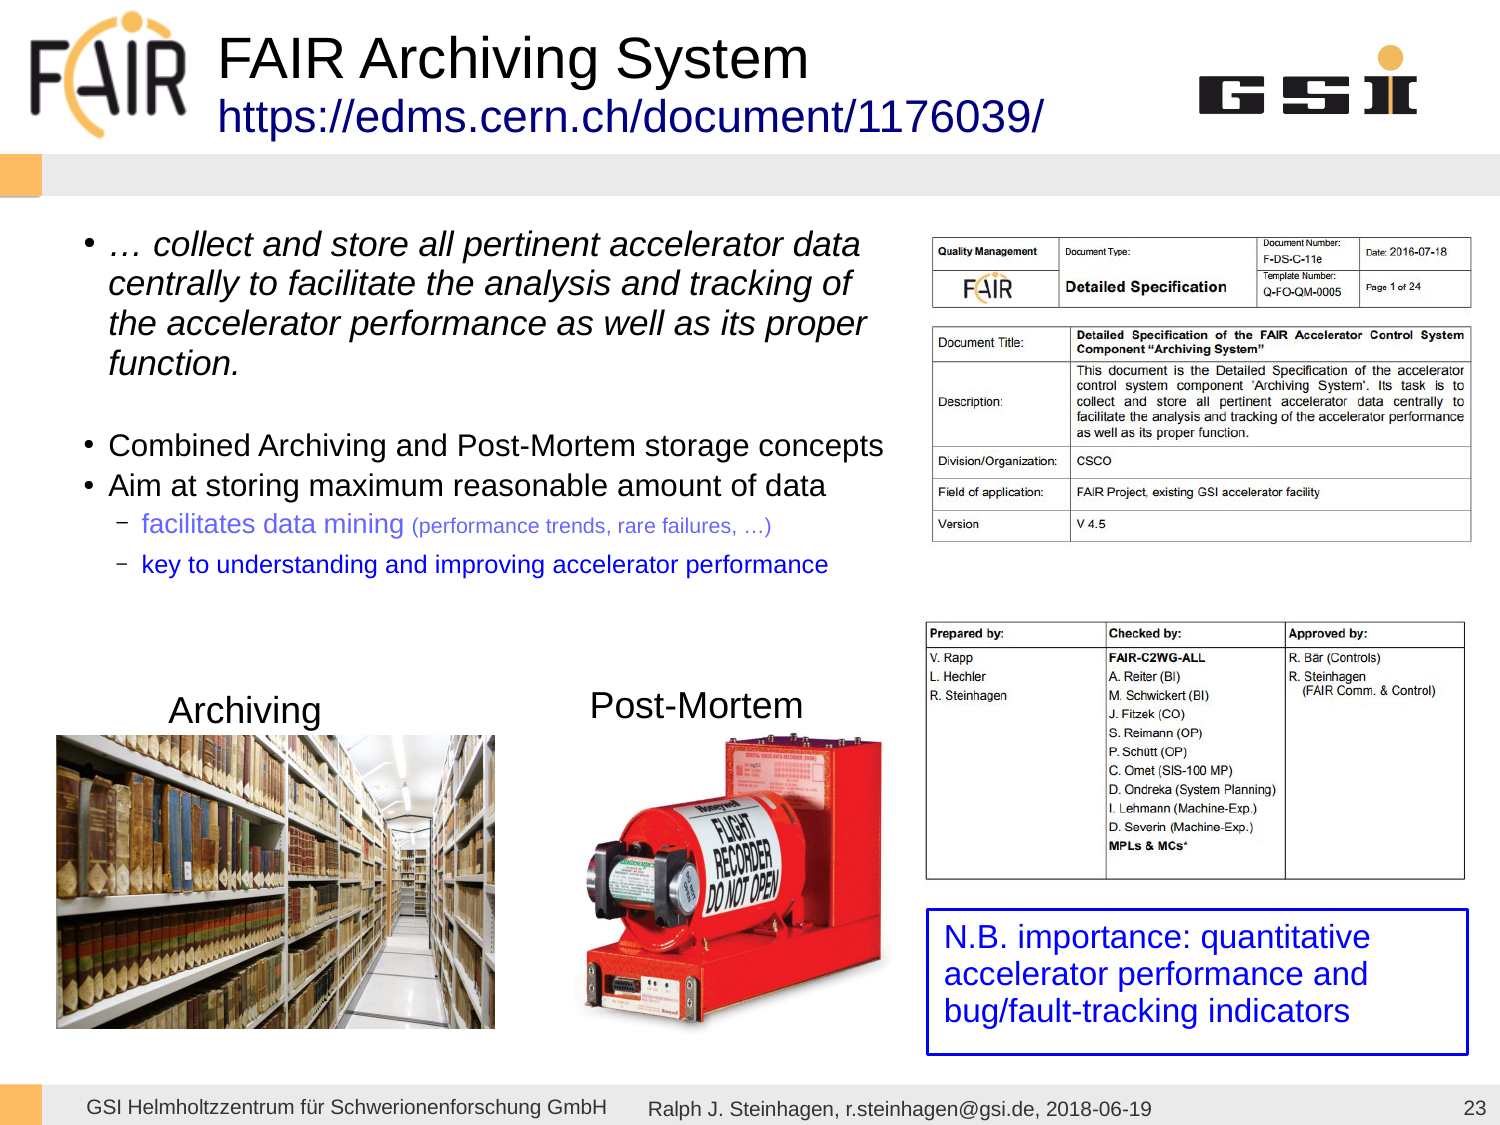

# FAIR Archiving System https://edms.cern.ch/document/1176039/
… collect and store all pertinent accelerator data centrally to facilitate the analysis and tracking of the accelerator performance as well as its proper function.
Combined Archiving and Post-Mortem storage concepts
Aim at storing maximum reasonable amount of data
facilitates data mining (performance trends, rare failures, …)
key to understanding and improving accelerator performance
Post-Mortem
Archiving
N.B. importance: quantitative accelerator performance and bug/fault-tracking indicators